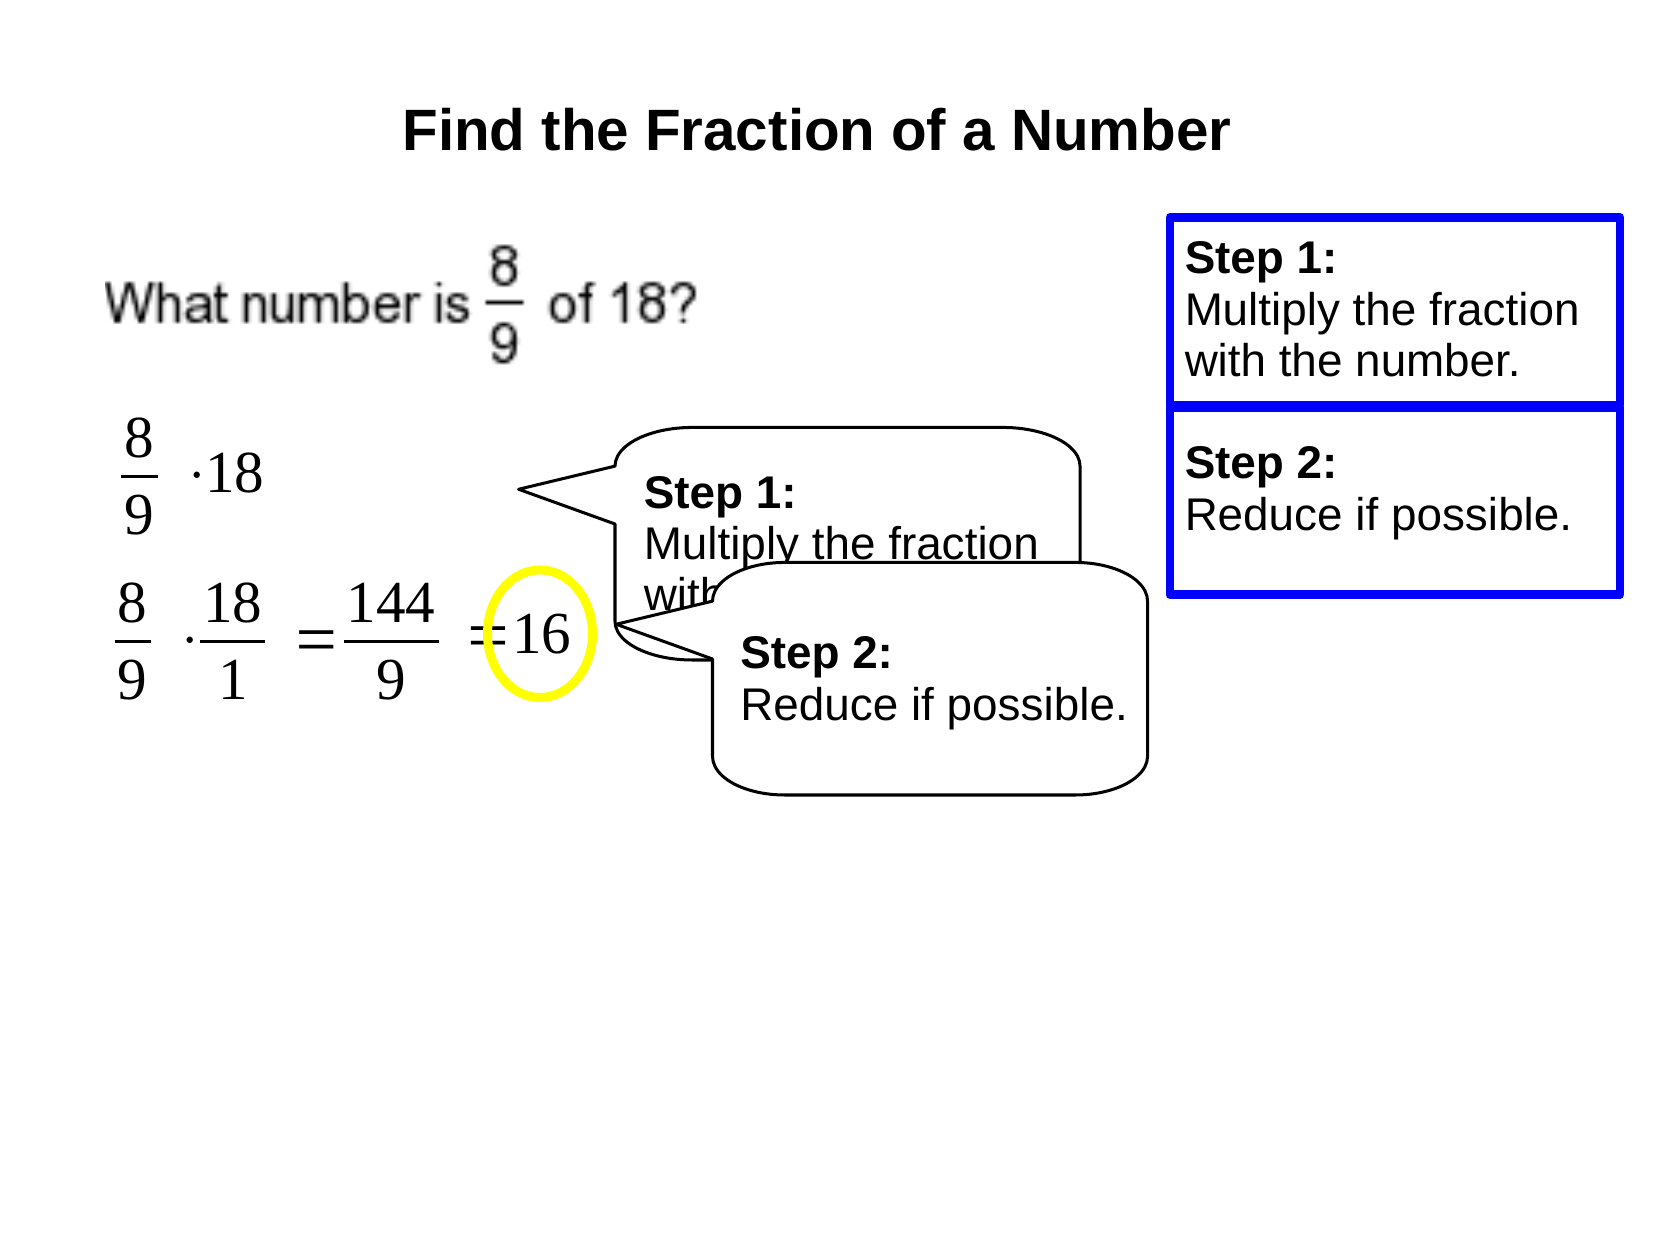

Find the Fraction of a Number
Step 1:
Multiply the fraction with the number.
Step 2:
Reduce if possible.
Step 1:
Multiply the fraction
with the number.
Step 2:
Reduce if possible.